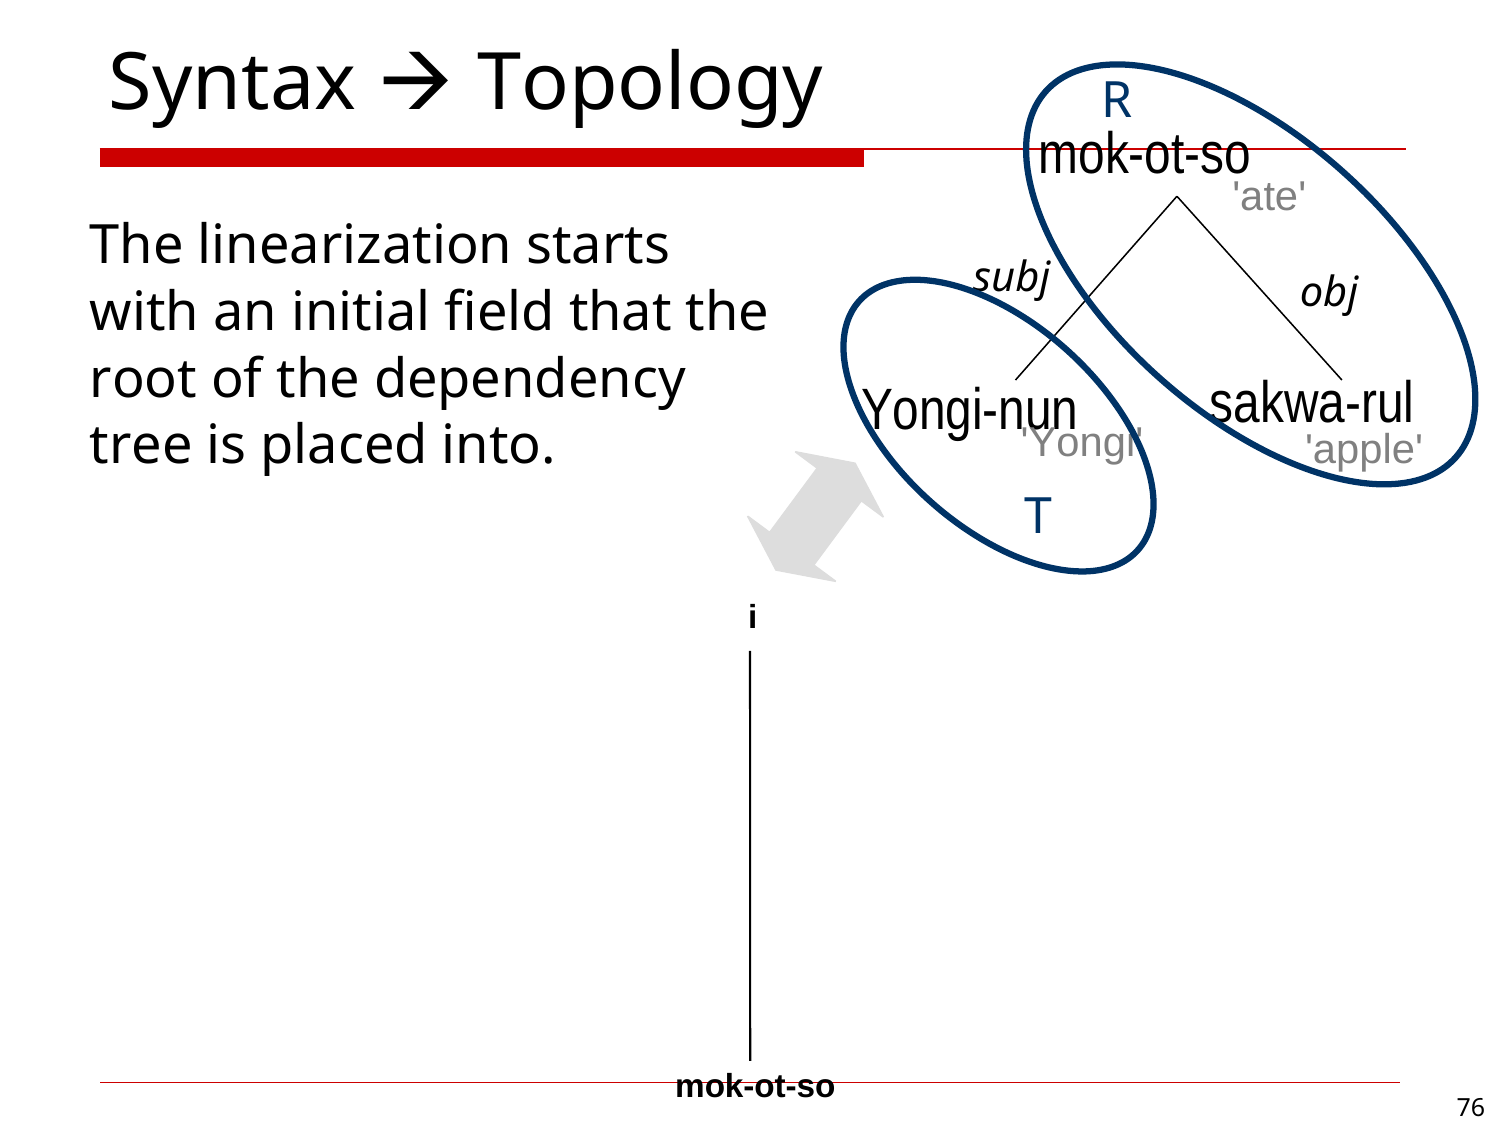

R
mok-ot-so
'ate'
subj
obj
sakwa-rul
Yongi-nun
'Yongi'
'apple'
T
Syntax  Topology
# The linearization starts with an initial field that the root of the dependency tree is placed into.
i
mok-ot-so
76